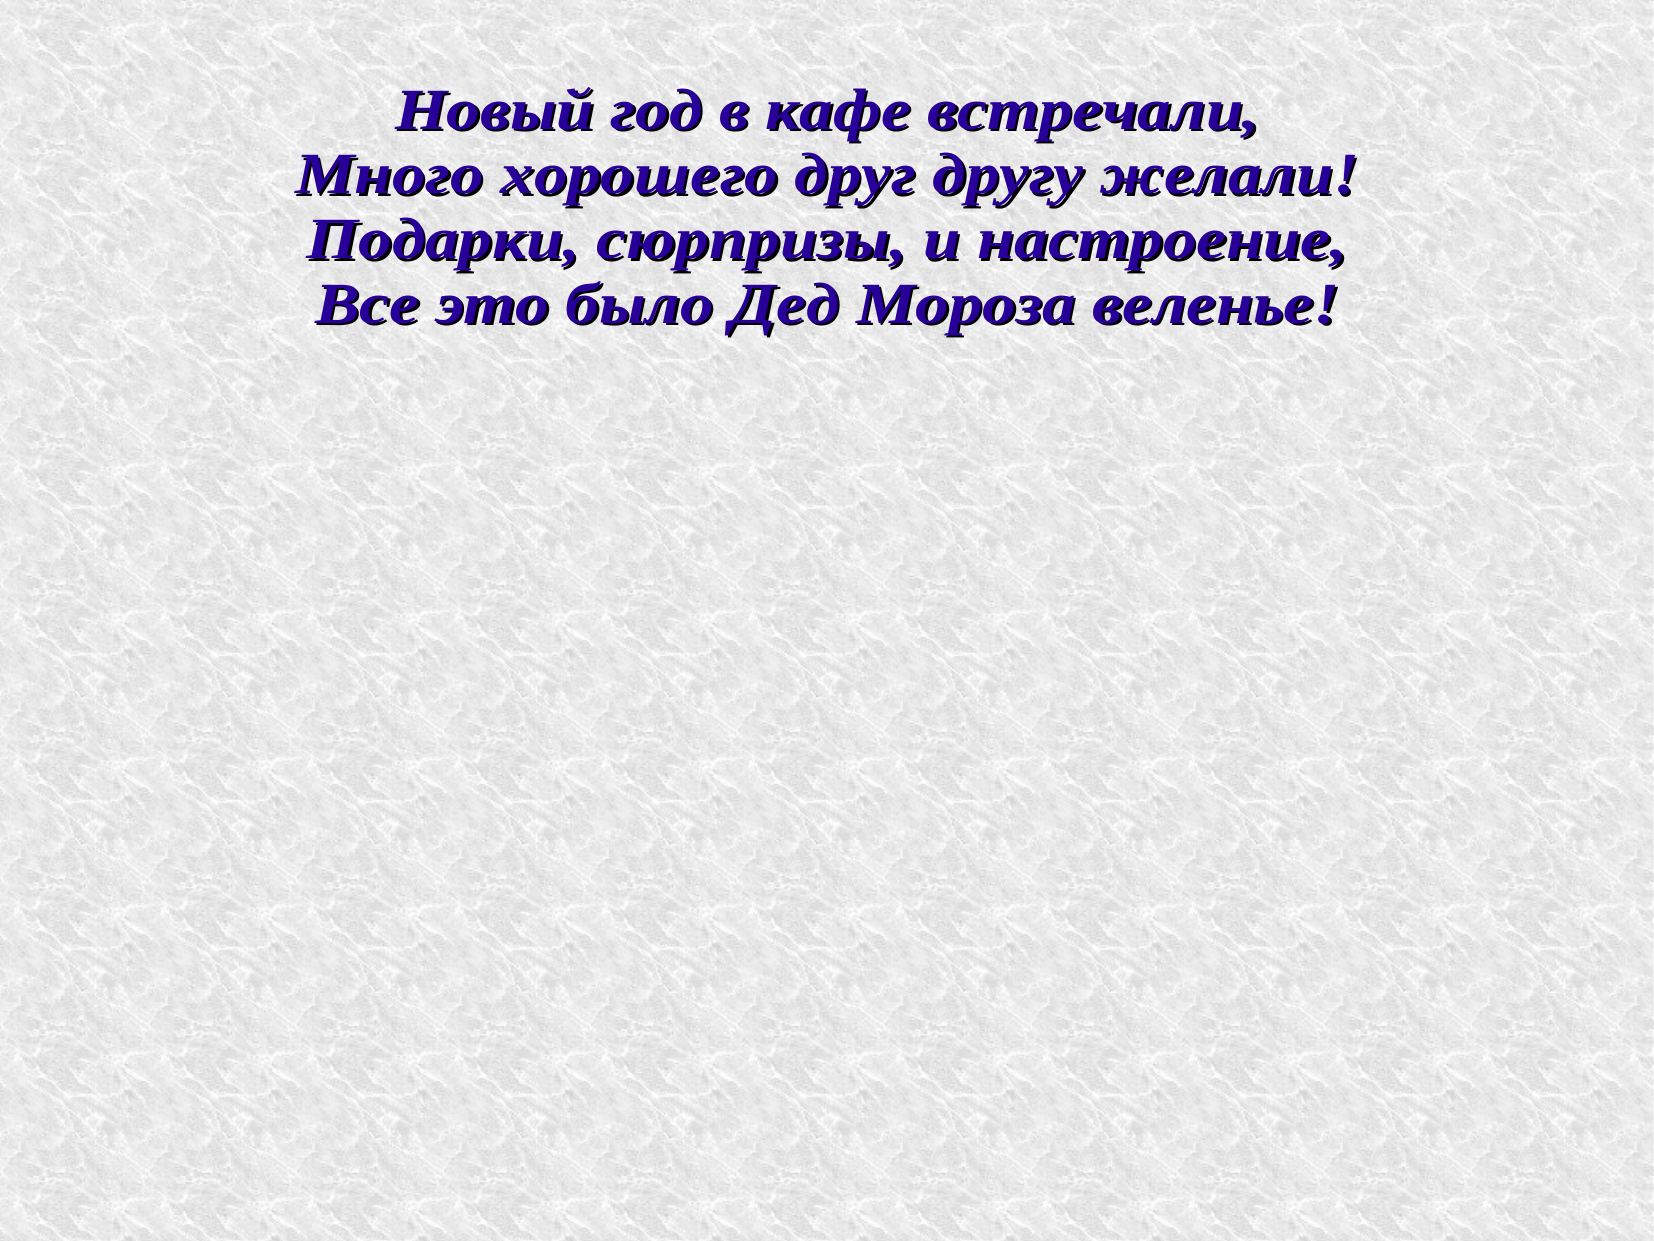

# Новый год в кафе встречали, Много хорошего друг другу желали! Подарки, сюрпризы, и настроение, Все это было Дед Мороза веленье!